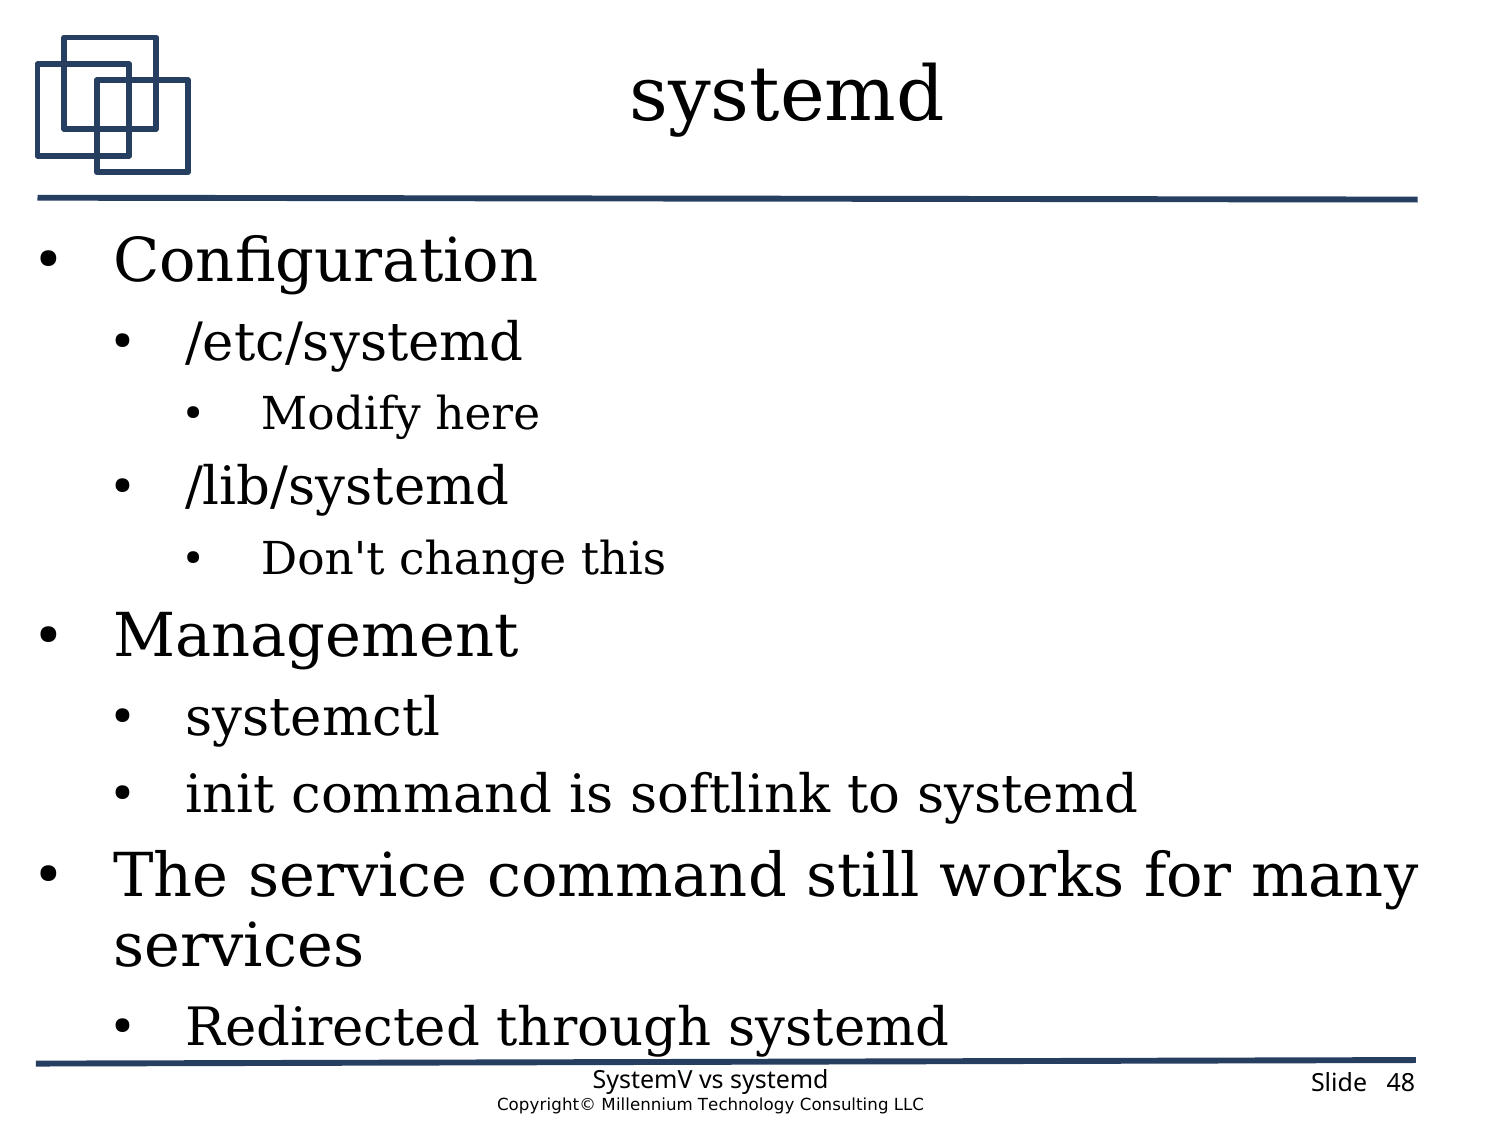

# systemd
Configuration
/etc/systemd
Modify here
/lib/systemd
Don't change this
Management
systemctl
init command is softlink to systemd
The service command still works for many services
Redirected through systemd